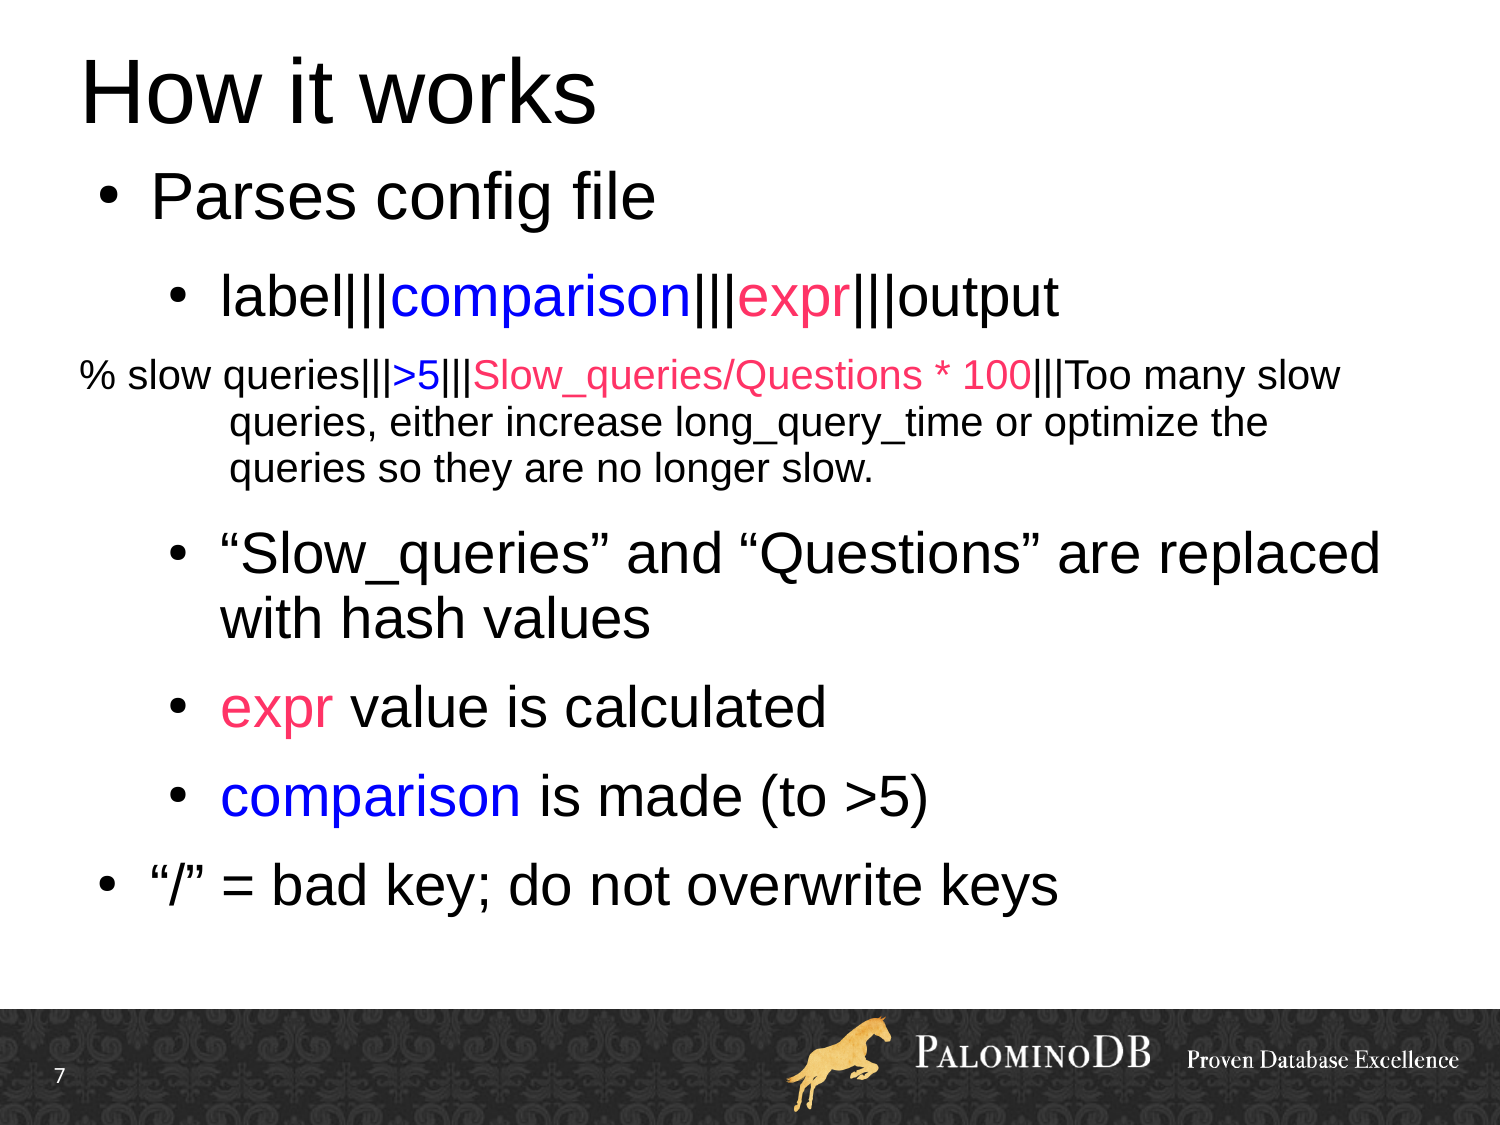

# How it works
Parses config file
label|||comparison|||expr|||output
% slow queries|||>5|||Slow_queries/Questions * 100|||Too many slow			queries, either increase long_query_time or optimize the 			queries so they are no longer slow.
“Slow_queries” and “Questions” are replaced with hash values
expr value is calculated
comparison is made (to >5)
“/” = bad key; do not overwrite keys